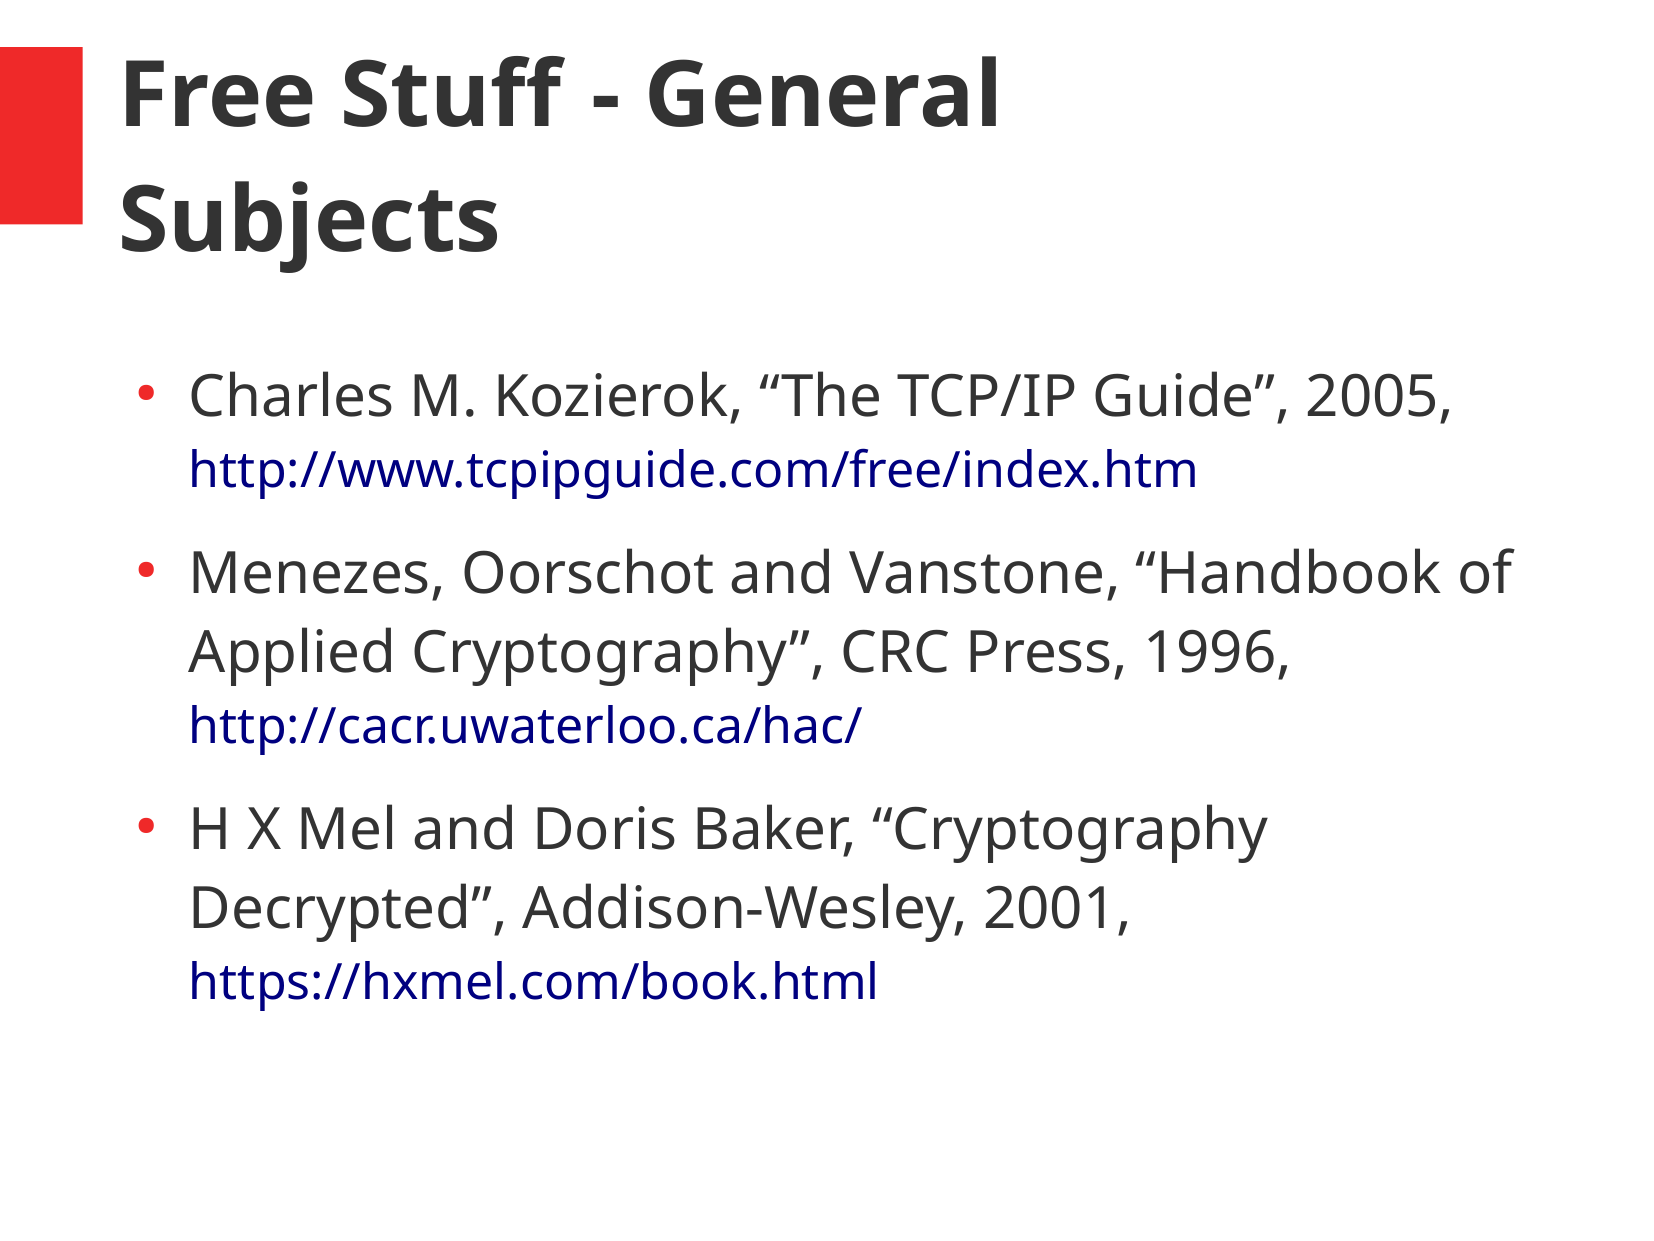

# Free Stuff	 - General Subjects
Charles M. Kozierok, “The TCP/IP Guide”, 2005, http://www.tcpipguide.com/free/index.htm
Menezes, Oorschot and Vanstone, “Handbook of Applied Cryptography”, CRC Press, 1996, http://cacr.uwaterloo.ca/hac/
H X Mel and Doris Baker, “Cryptography Decrypted”, Addison-Wesley, 2001, https://hxmel.com/book.html